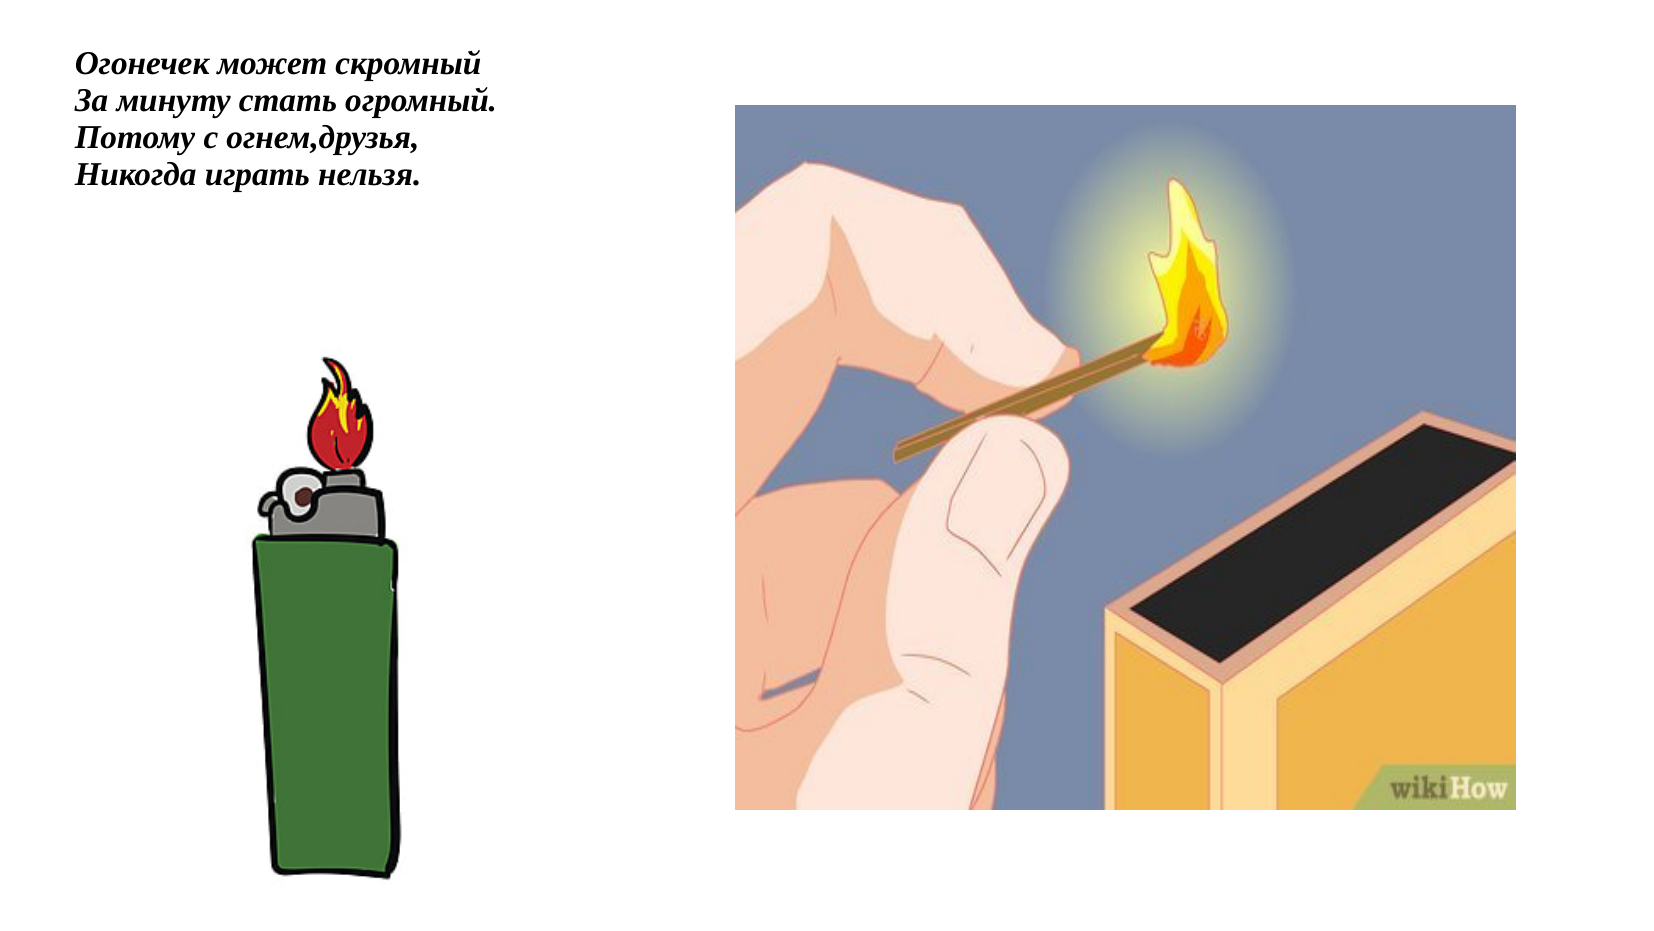

Огонечек может скромный
За минуту стать огромный.
Потому с огнем,друзья,
Никогда играть нельзя.
#